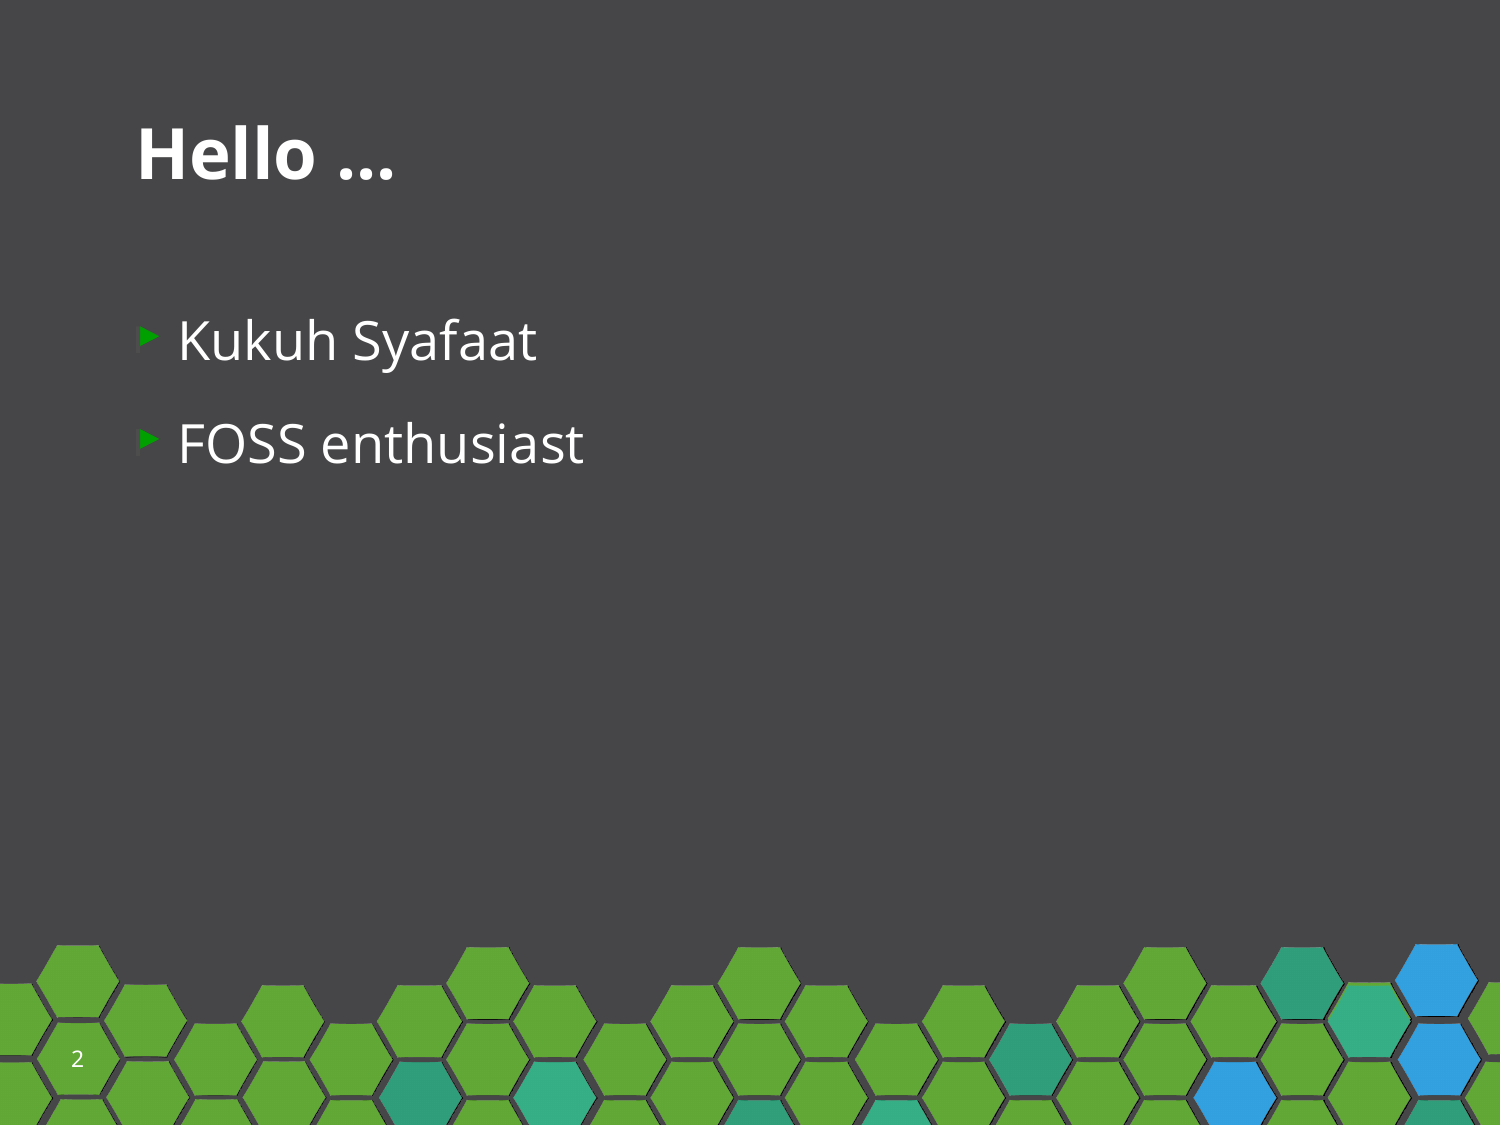

# Hello ...
 Kukuh Syafaat
 FOSS enthusiast